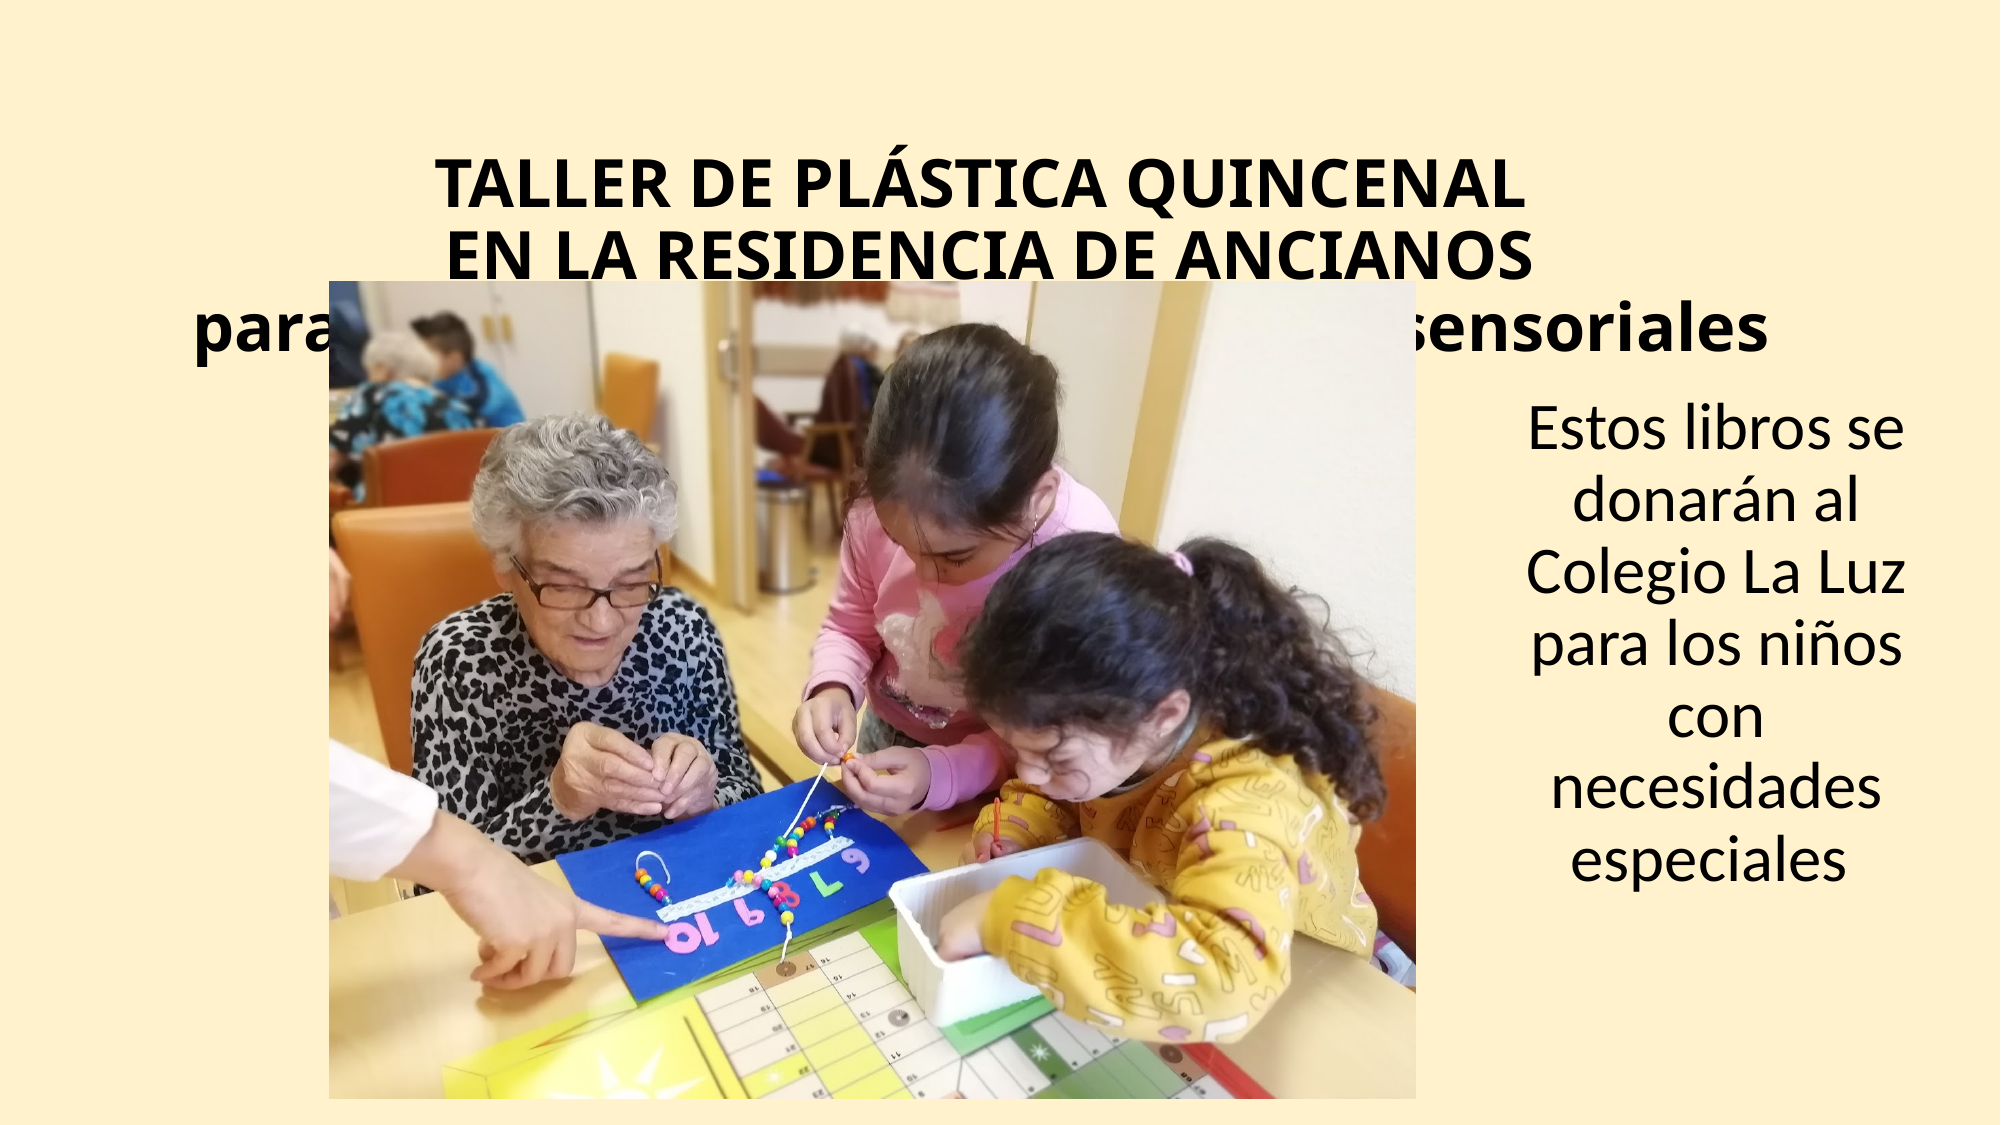

# TALLER DE PLÁSTICA QUINCENAL  EN LA RESIDENCIA DE ANCIANOS para elaborar conjuntamente libros sensoriales
Estos libros se donarán al Colegio La Luz para los niños con necesidades especiales